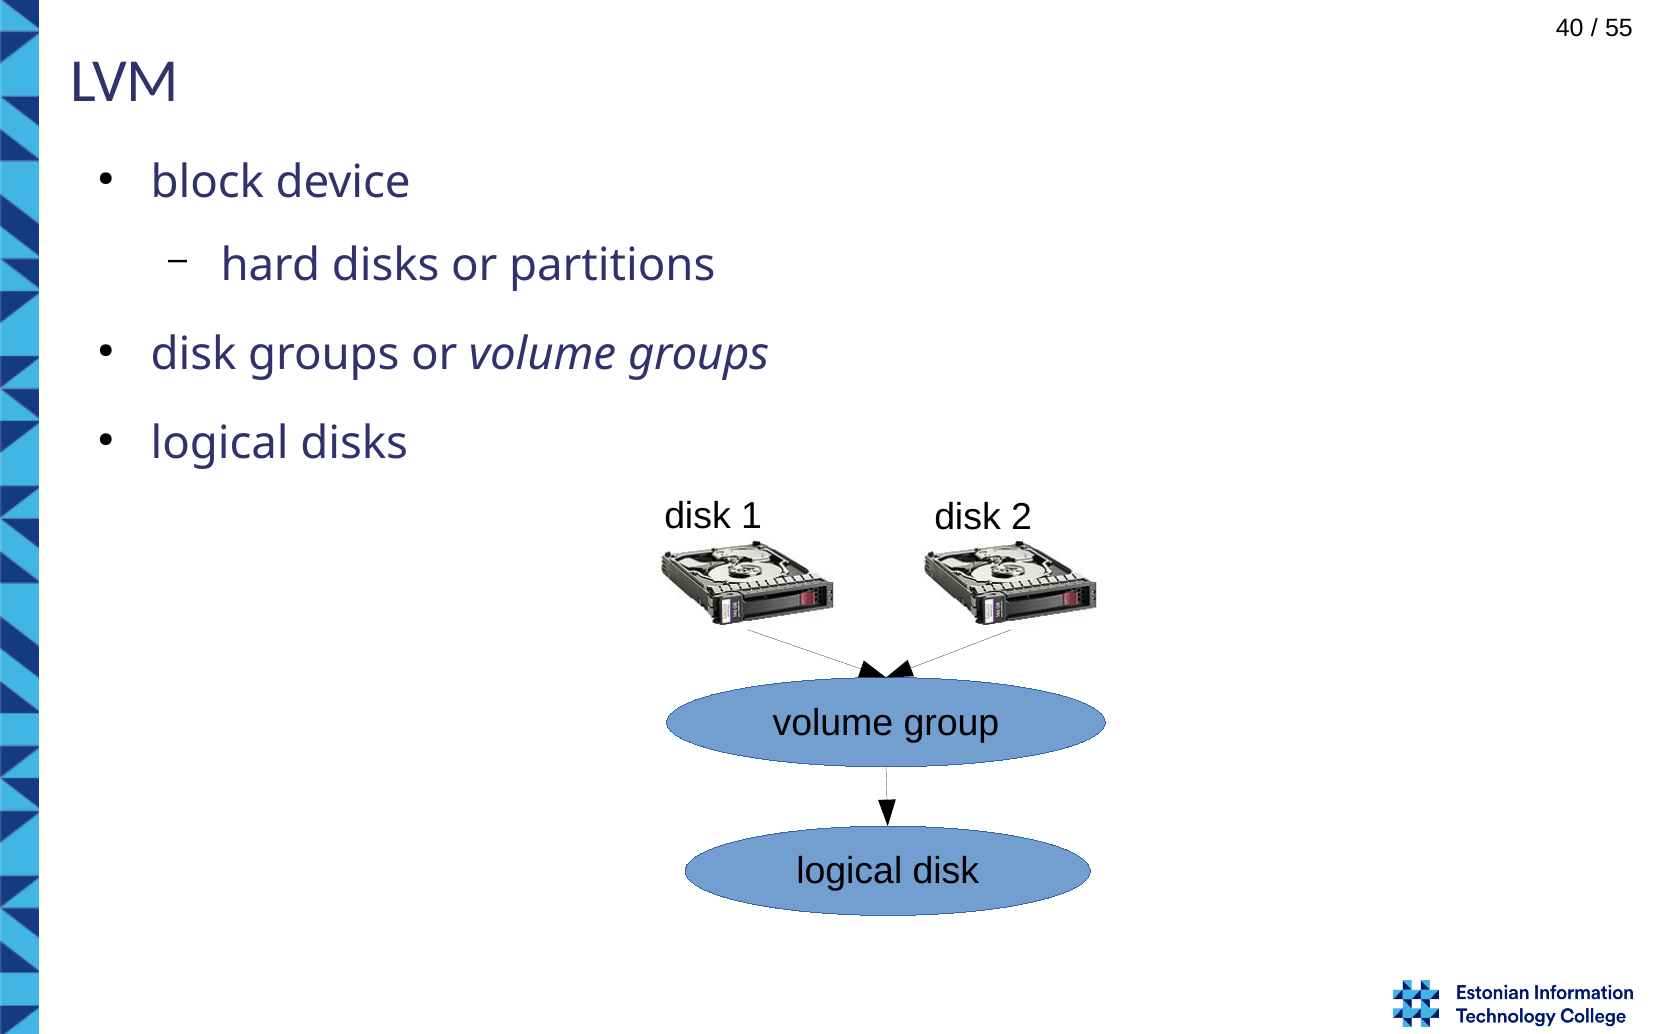

# LVM
block device
hard disks or partitions
disk groups or volume groups
logical disks
disk 1
disk 2
volume group
logical disk